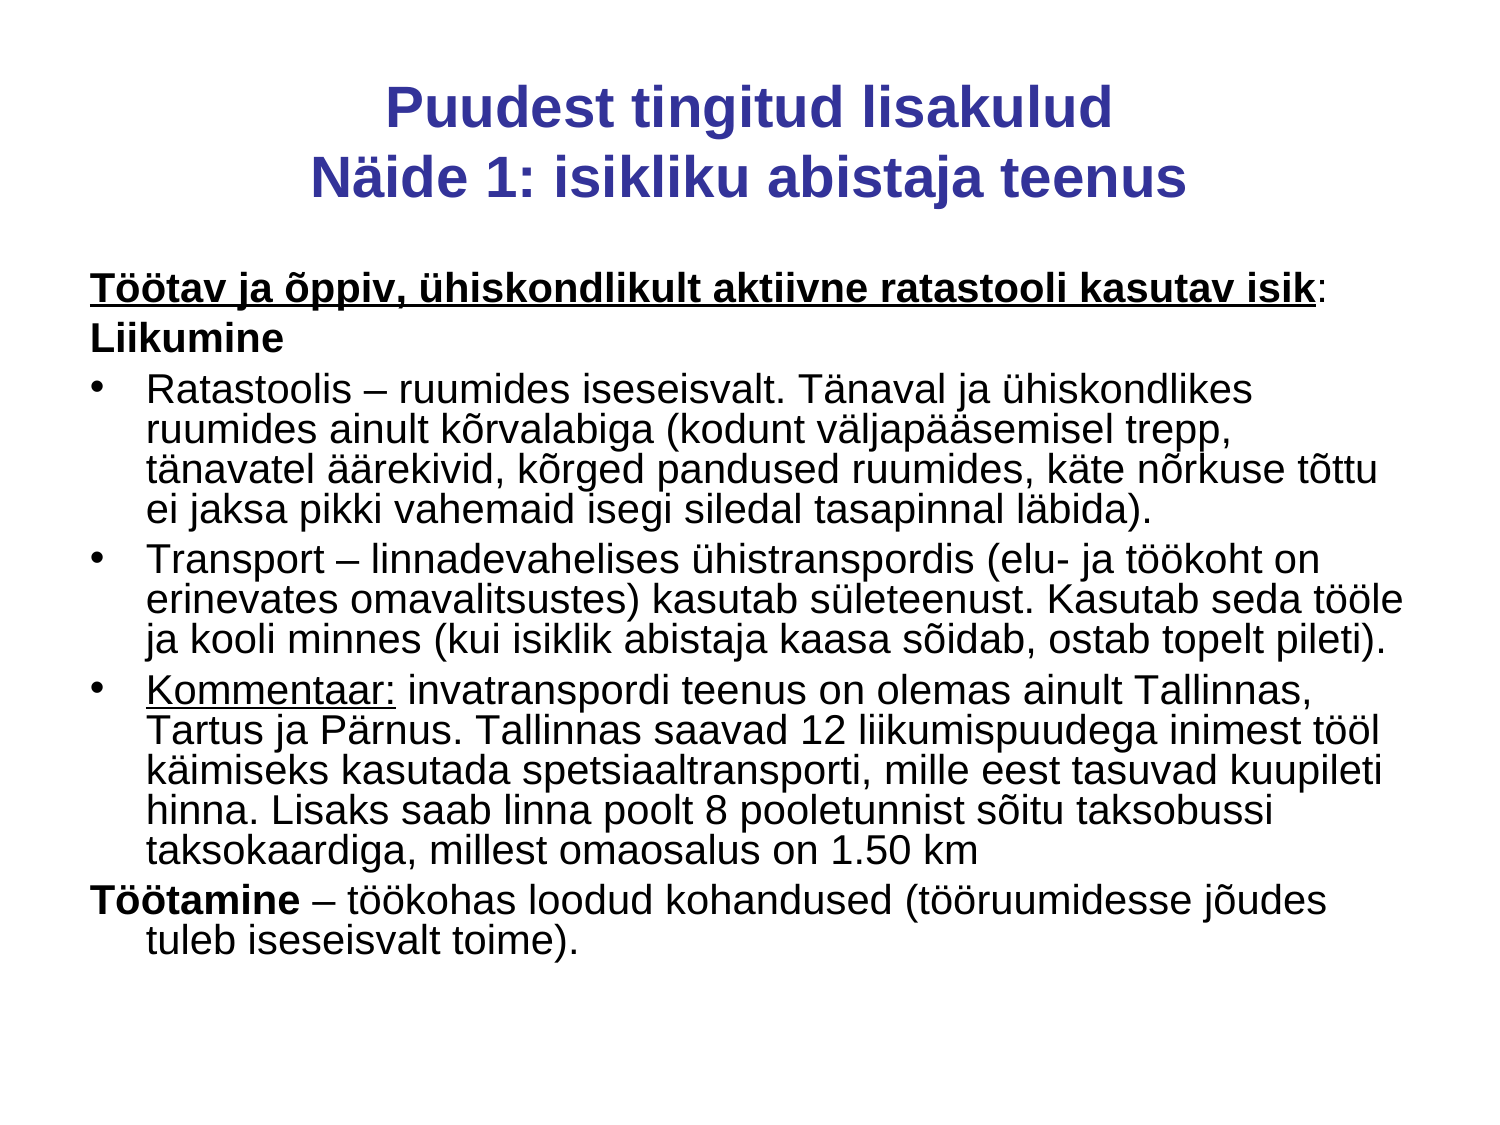

# Puudest tingitud lisakulud Näide 1: isikliku abistaja teenus
Töötav ja õppiv, ühiskondlikult aktiivne ratastooli kasutav isik:
Liikumine
Ratastoolis – ruumides iseseisvalt. Tänaval ja ühiskondlikes ruumides ainult kõrvalabiga (kodunt väljapääsemisel trepp, tänavatel äärekivid, kõrged pandused ruumides, käte nõrkuse tõttu ei jaksa pikki vahemaid isegi siledal tasapinnal läbida).
Transport – linnadevahelises ühistranspordis (elu- ja töökoht on erinevates omavalitsustes) kasutab sületeenust. Kasutab seda tööle ja kooli minnes (kui isiklik abistaja kaasa sõidab, ostab topelt pileti).
Kommentaar: invatranspordi teenus on olemas ainult Tallinnas, Tartus ja Pärnus. Tallinnas saavad 12 liikumispuudega inimest tööl käimiseks kasutada spetsiaaltransporti, mille eest tasuvad kuupileti hinna. Lisaks saab linna poolt 8 pooletunnist sõitu taksobussi taksokaardiga, millest omaosalus on 1.50 km
Töötamine – töökohas loodud kohandused (tööruumidesse jõudes tuleb iseseisvalt toime).